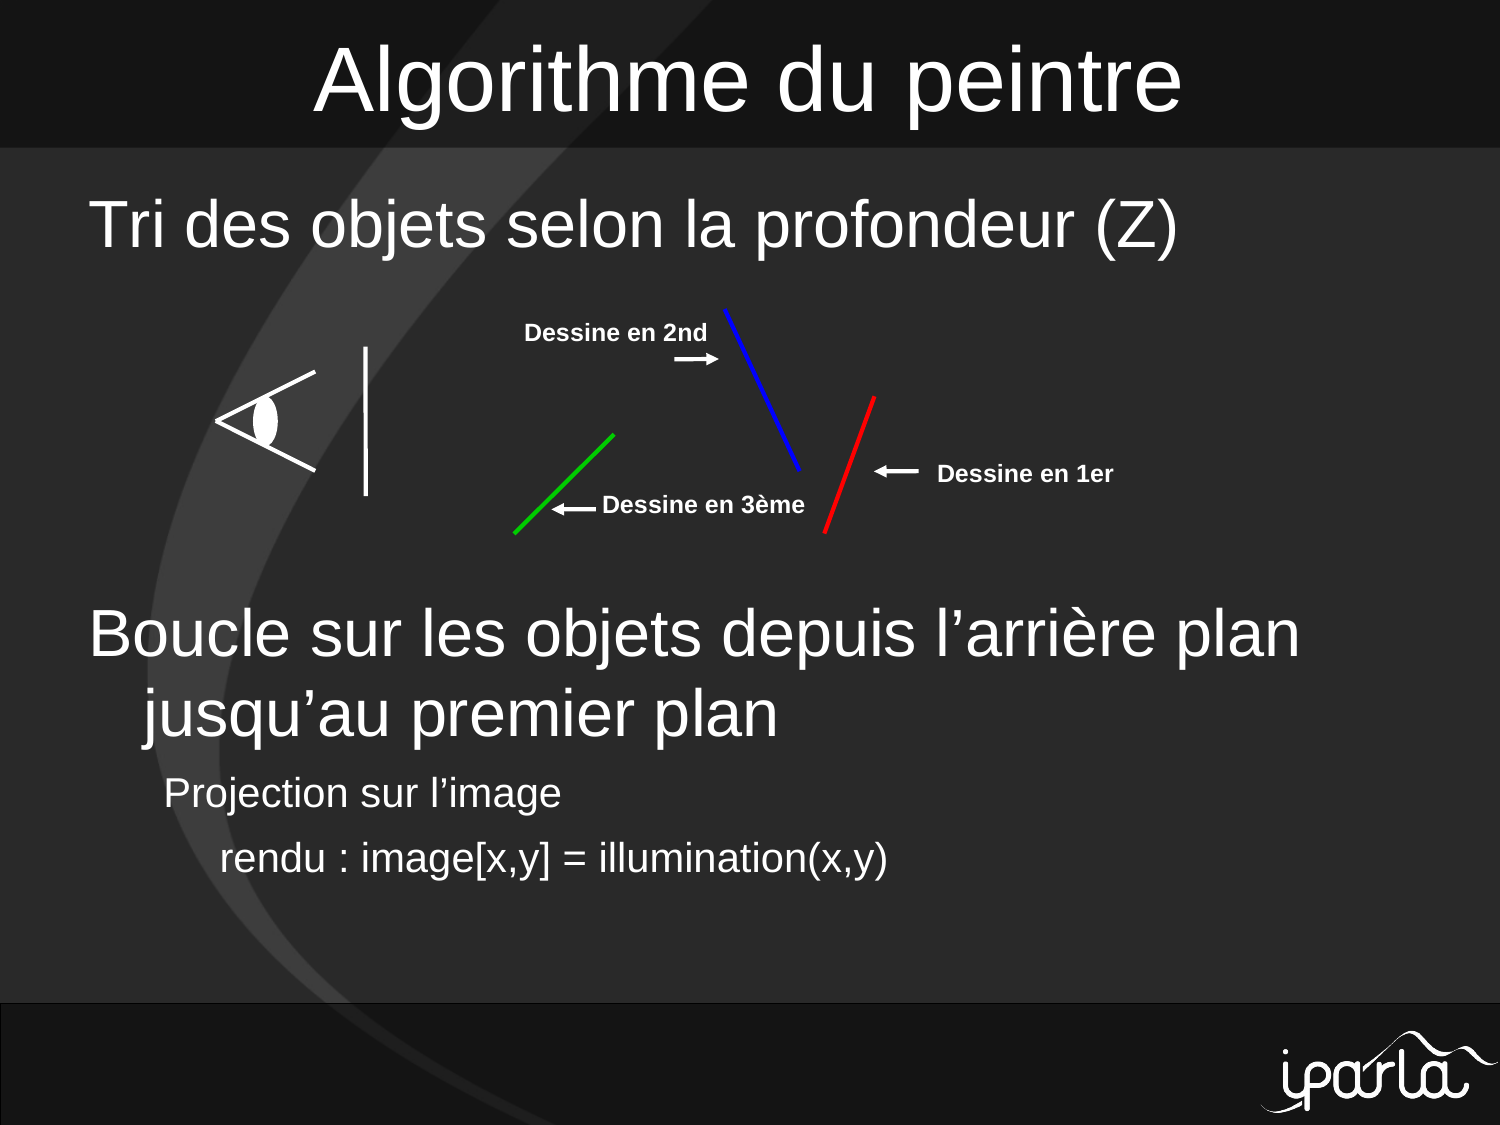

# Algorithme du peintre
Tri des objets selon la profondeur (Z)
Boucle sur les objets depuis l’arrière plan jusqu’au premier plan
Projection sur l’image
rendu : image[x,y] = illumination(x,y)
Dessine en 2nd
Dessine en 1er
Dessine en 3ème